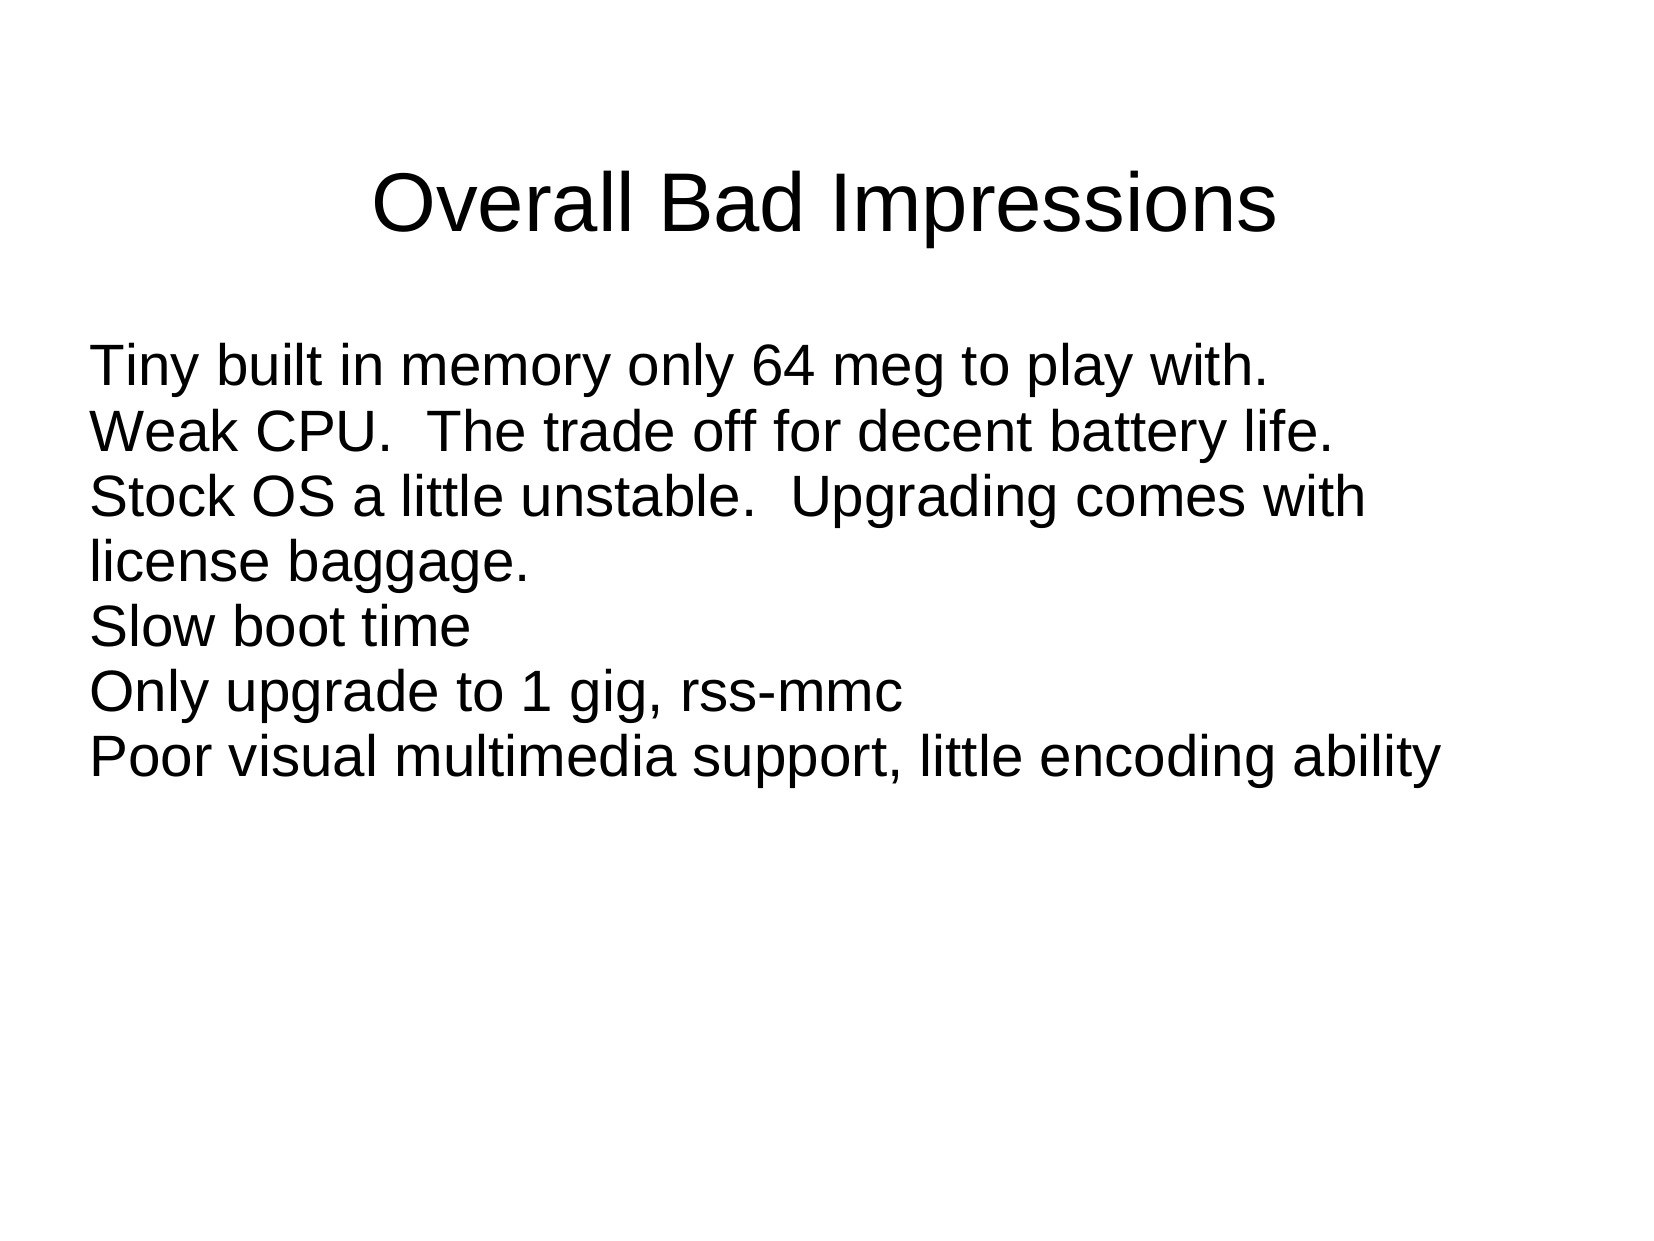

Overall Bad Impressions
Tiny built in memory only 64 meg to play with.
Weak CPU. The trade off for decent battery life.
Stock OS a little unstable. Upgrading comes with license baggage.
Slow boot time
Only upgrade to 1 gig, rss-mmc
Poor visual multimedia support, little encoding ability